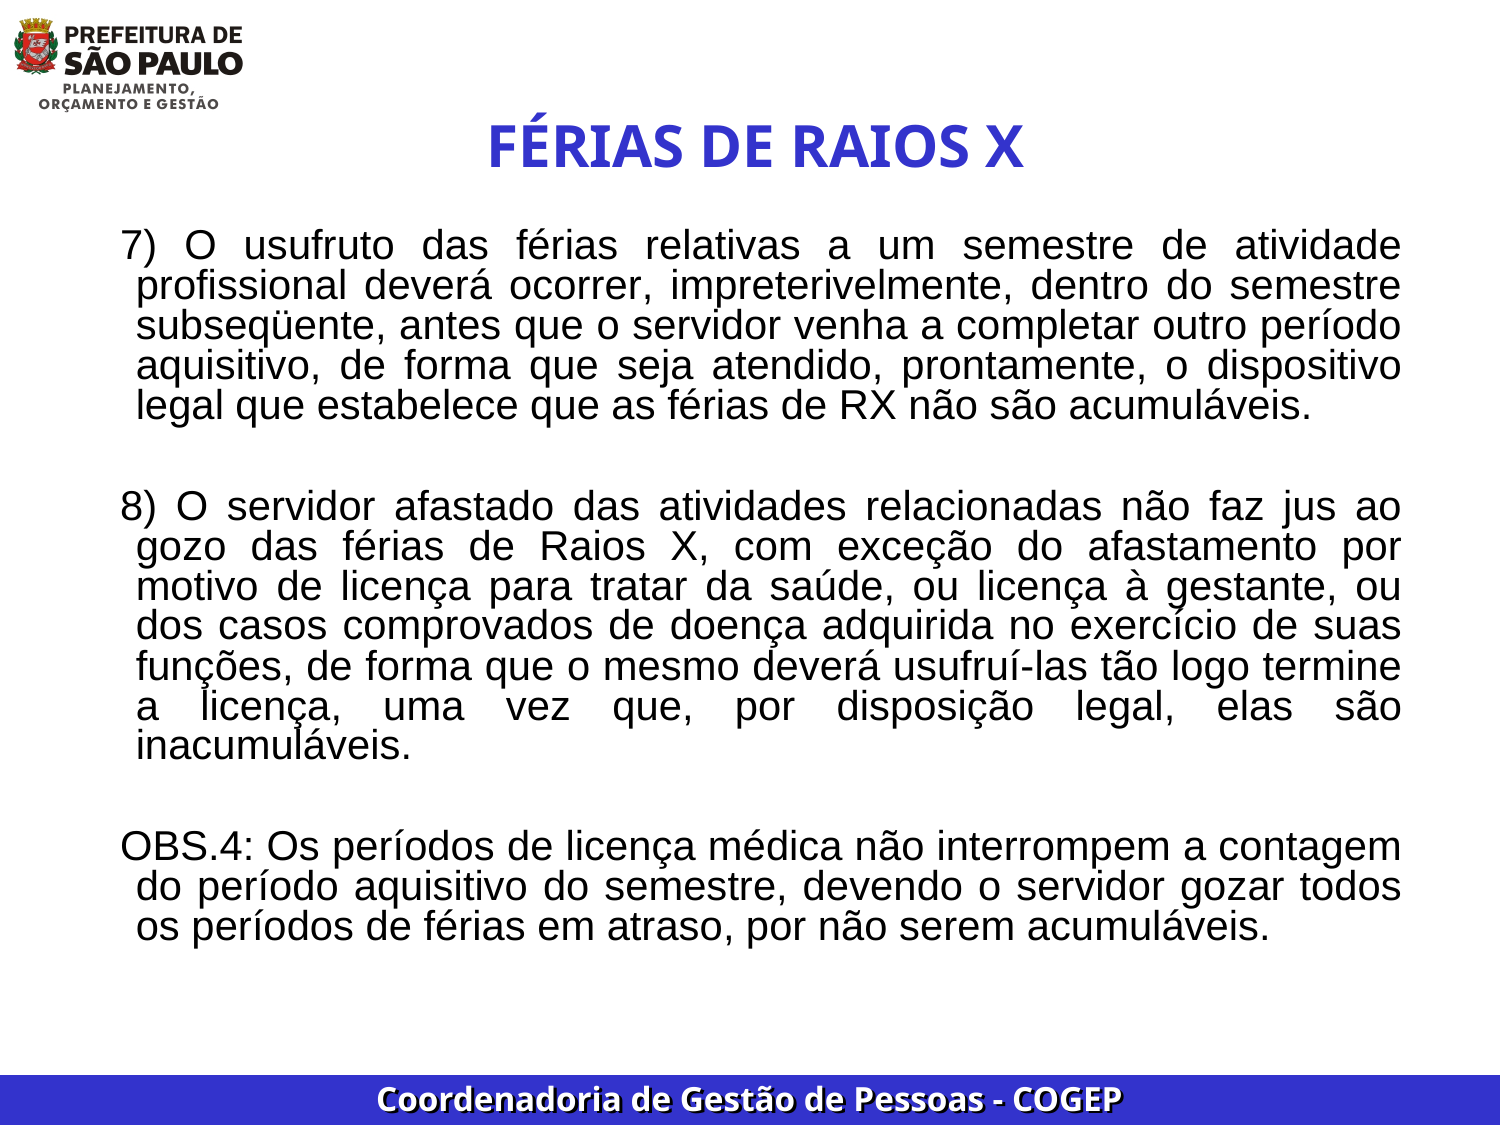

# FÉRIAS DE RAIOS X
7) O usufruto das férias relativas a um semestre de atividade profissional deverá ocorrer, impreterivelmente, dentro do semestre subseqüente, antes que o servidor venha a completar outro período aquisitivo, de forma que seja atendido, prontamente, o dispositivo legal que estabelece que as férias de RX não são acumuláveis.
8) O servidor afastado das atividades relacionadas não faz jus ao gozo das férias de Raios X, com exceção do afastamento por motivo de licença para tratar da saúde, ou licença à gestante, ou dos casos comprovados de doença adquirida no exercício de suas funções, de forma que o mesmo deverá usufruí-las tão logo termine a licença, uma vez que, por disposição legal, elas são inacumuláveis.
OBS.4: Os períodos de licença médica não interrompem a contagem do período aquisitivo do semestre, devendo o servidor gozar todos os períodos de férias em atraso, por não serem acumuláveis.